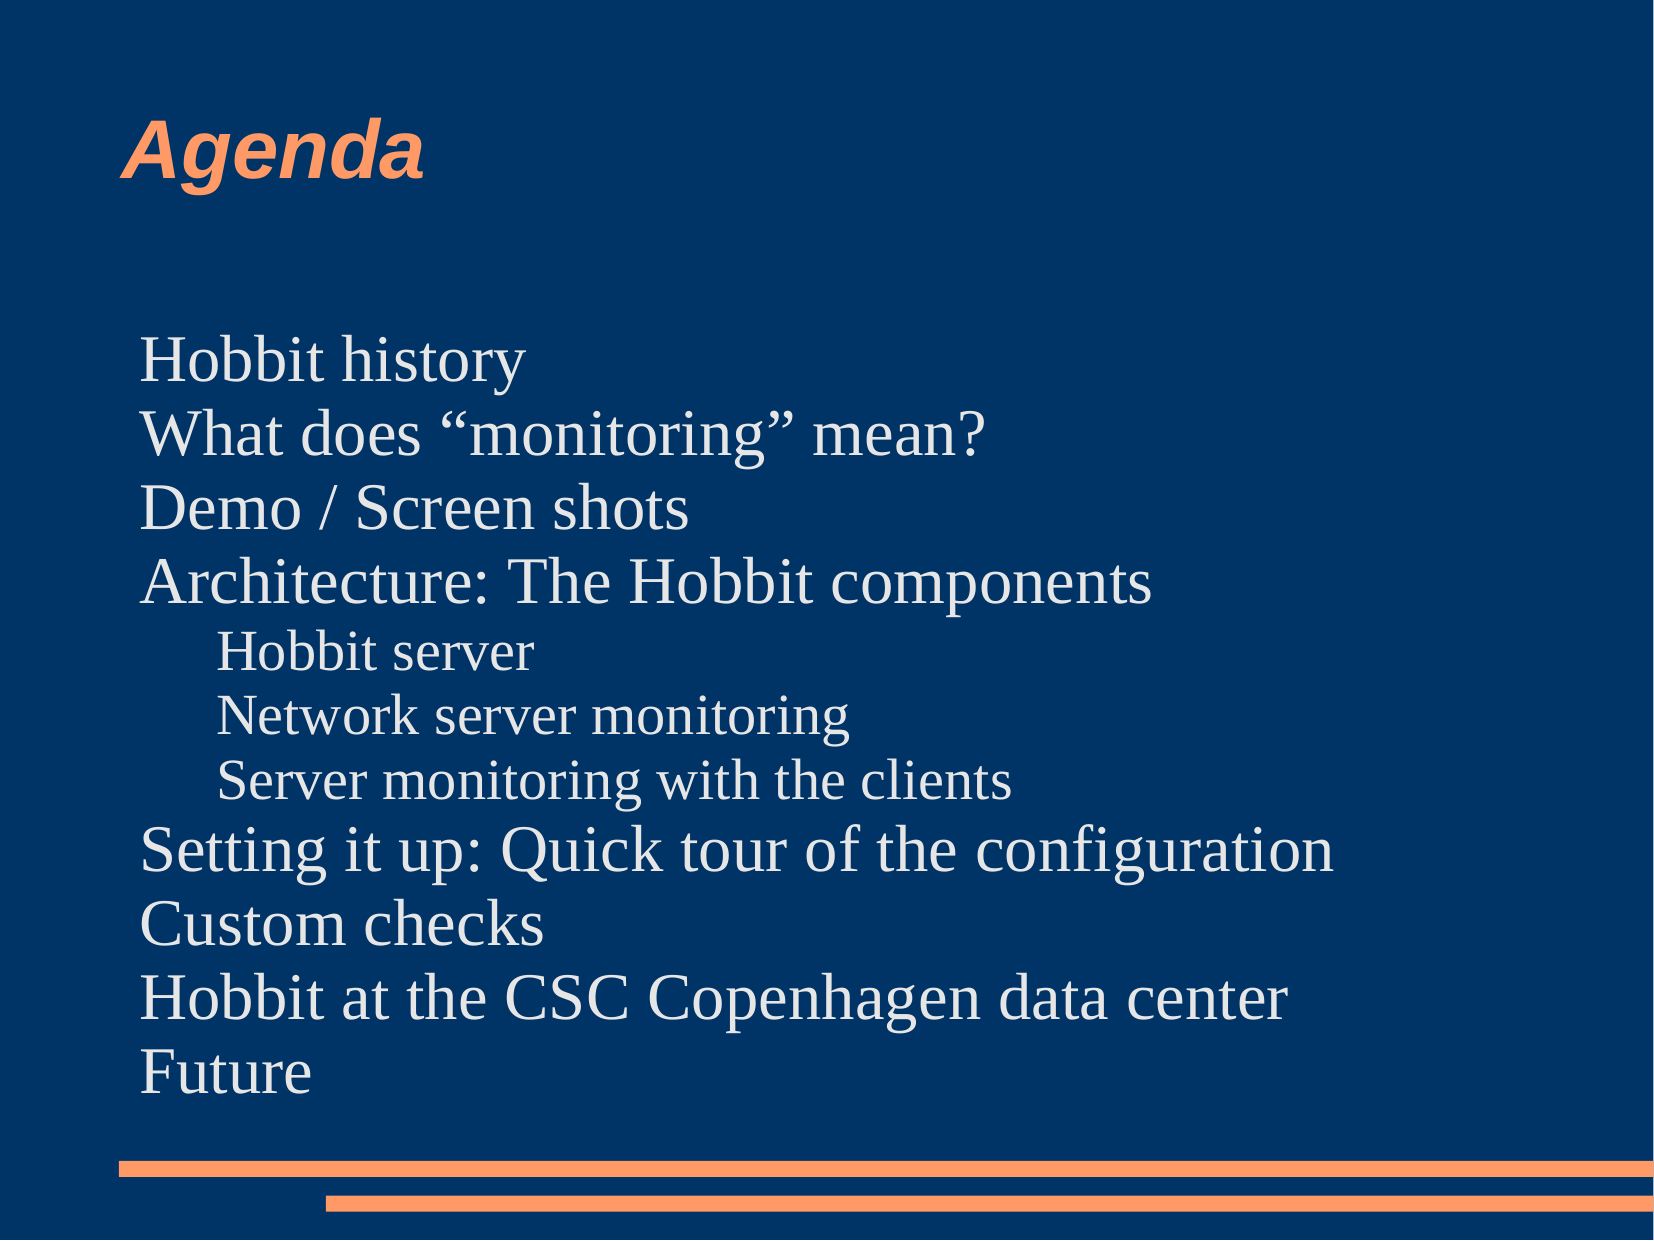

# Agenda
Hobbit history
What does “monitoring” mean?
Demo / Screen shots
Architecture: The Hobbit components
Hobbit server
Network server monitoring
Server monitoring with the clients
Setting it up: Quick tour of the configuration
Custom checks
Hobbit at the CSC Copenhagen data center
Future